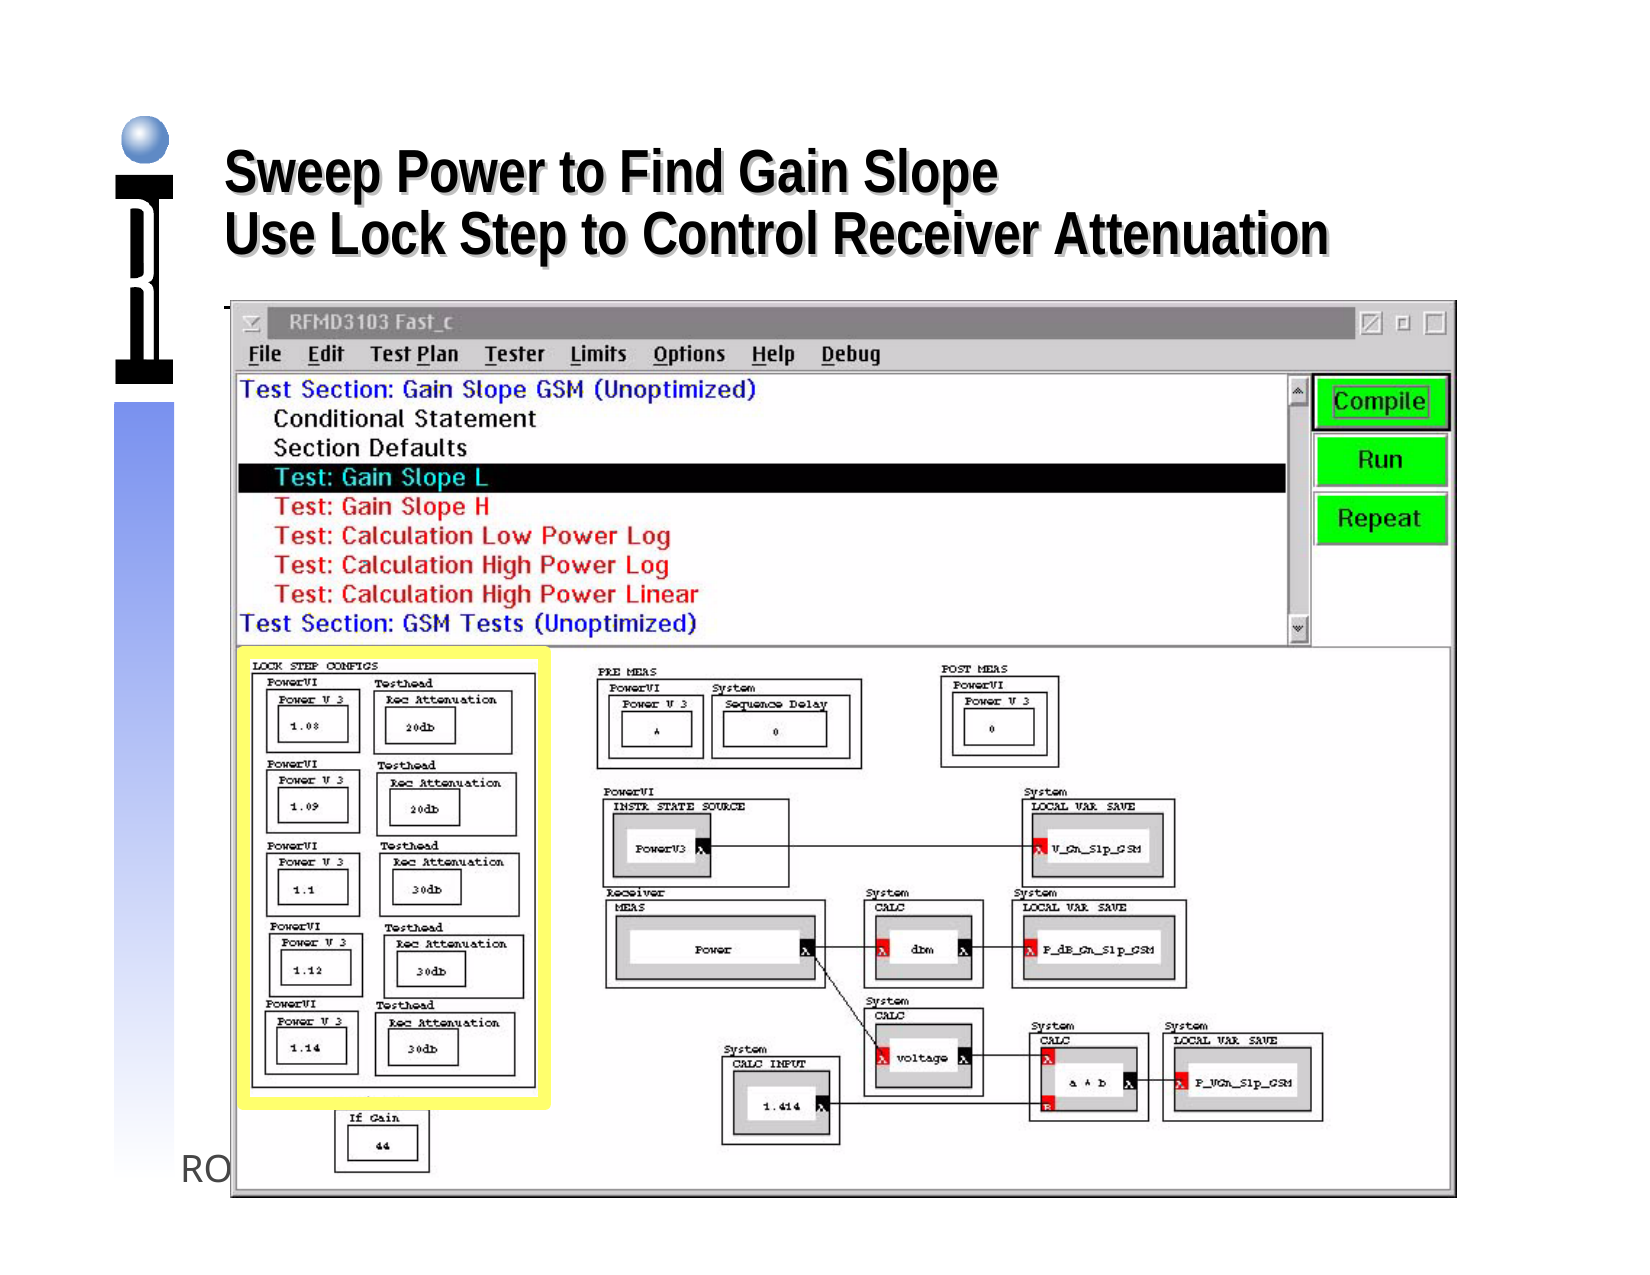

Sweep Power to Find Gain Slope
Use Lock Step to Control Receiver Attenuation